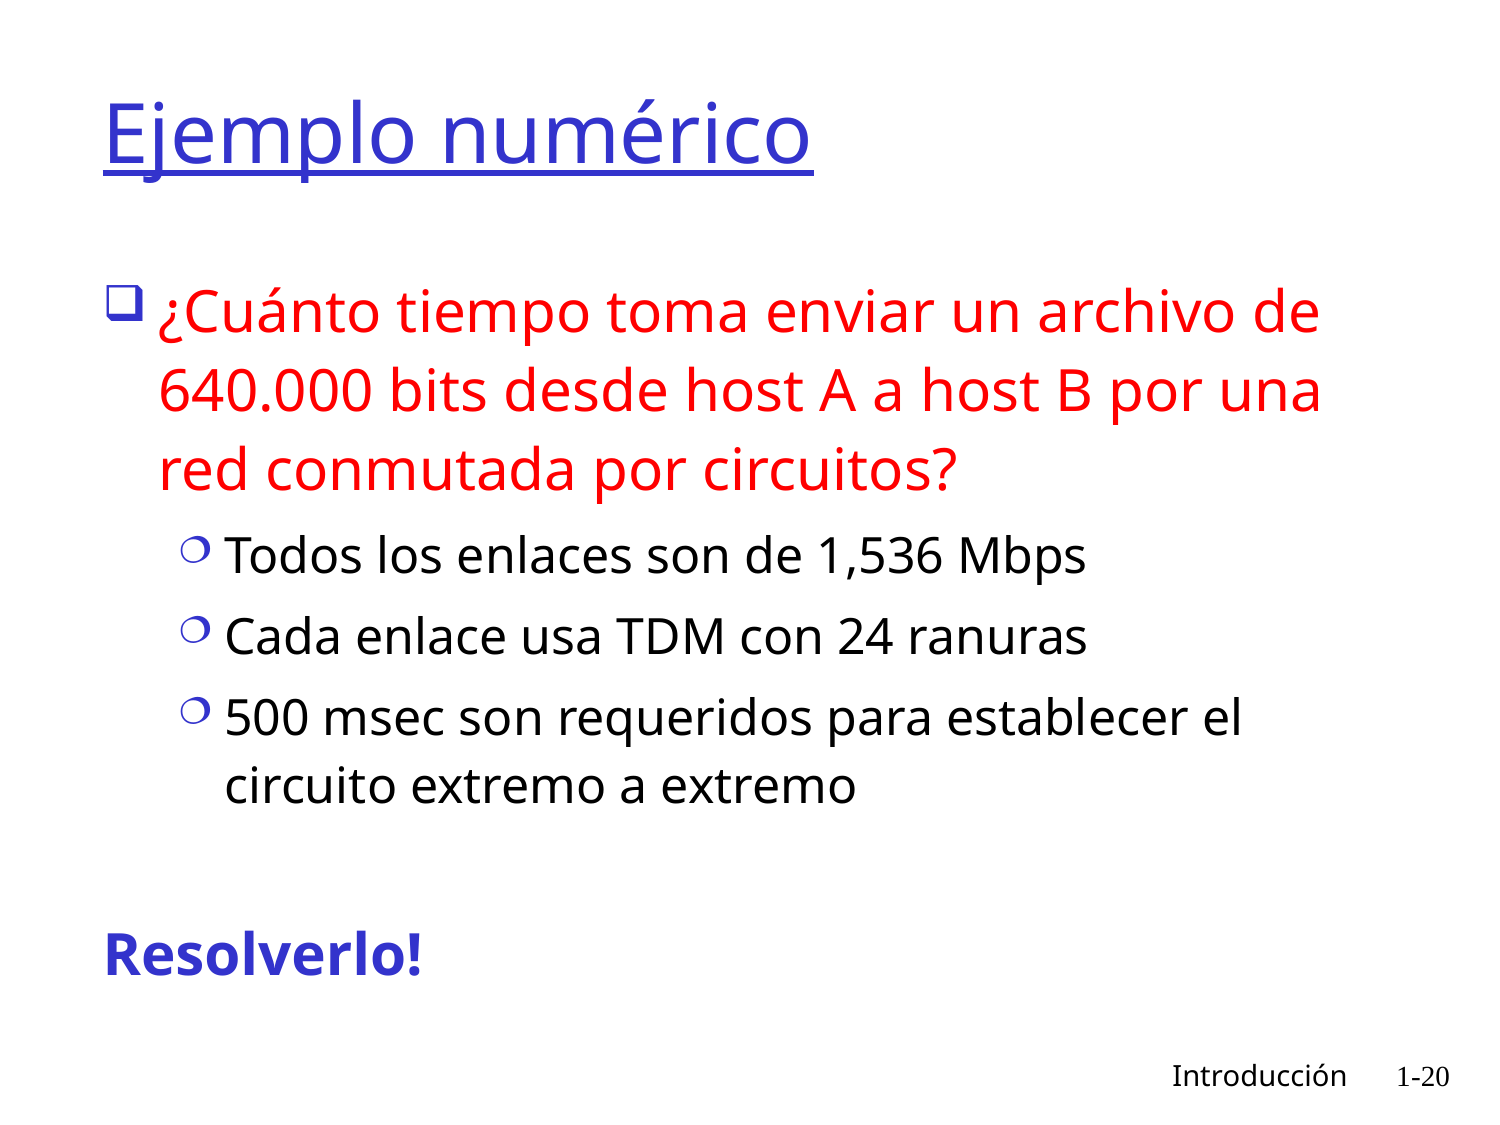

# Ejemplo numérico
¿Cuánto tiempo toma enviar un archivo de 640.000 bits desde host A a host B por una red conmutada por circuitos?
Todos los enlaces son de 1,536 Mbps
Cada enlace usa TDM con 24 ranuras
500 msec son requeridos para establecer el circuito extremo a extremo
Resolverlo!
 Introducción